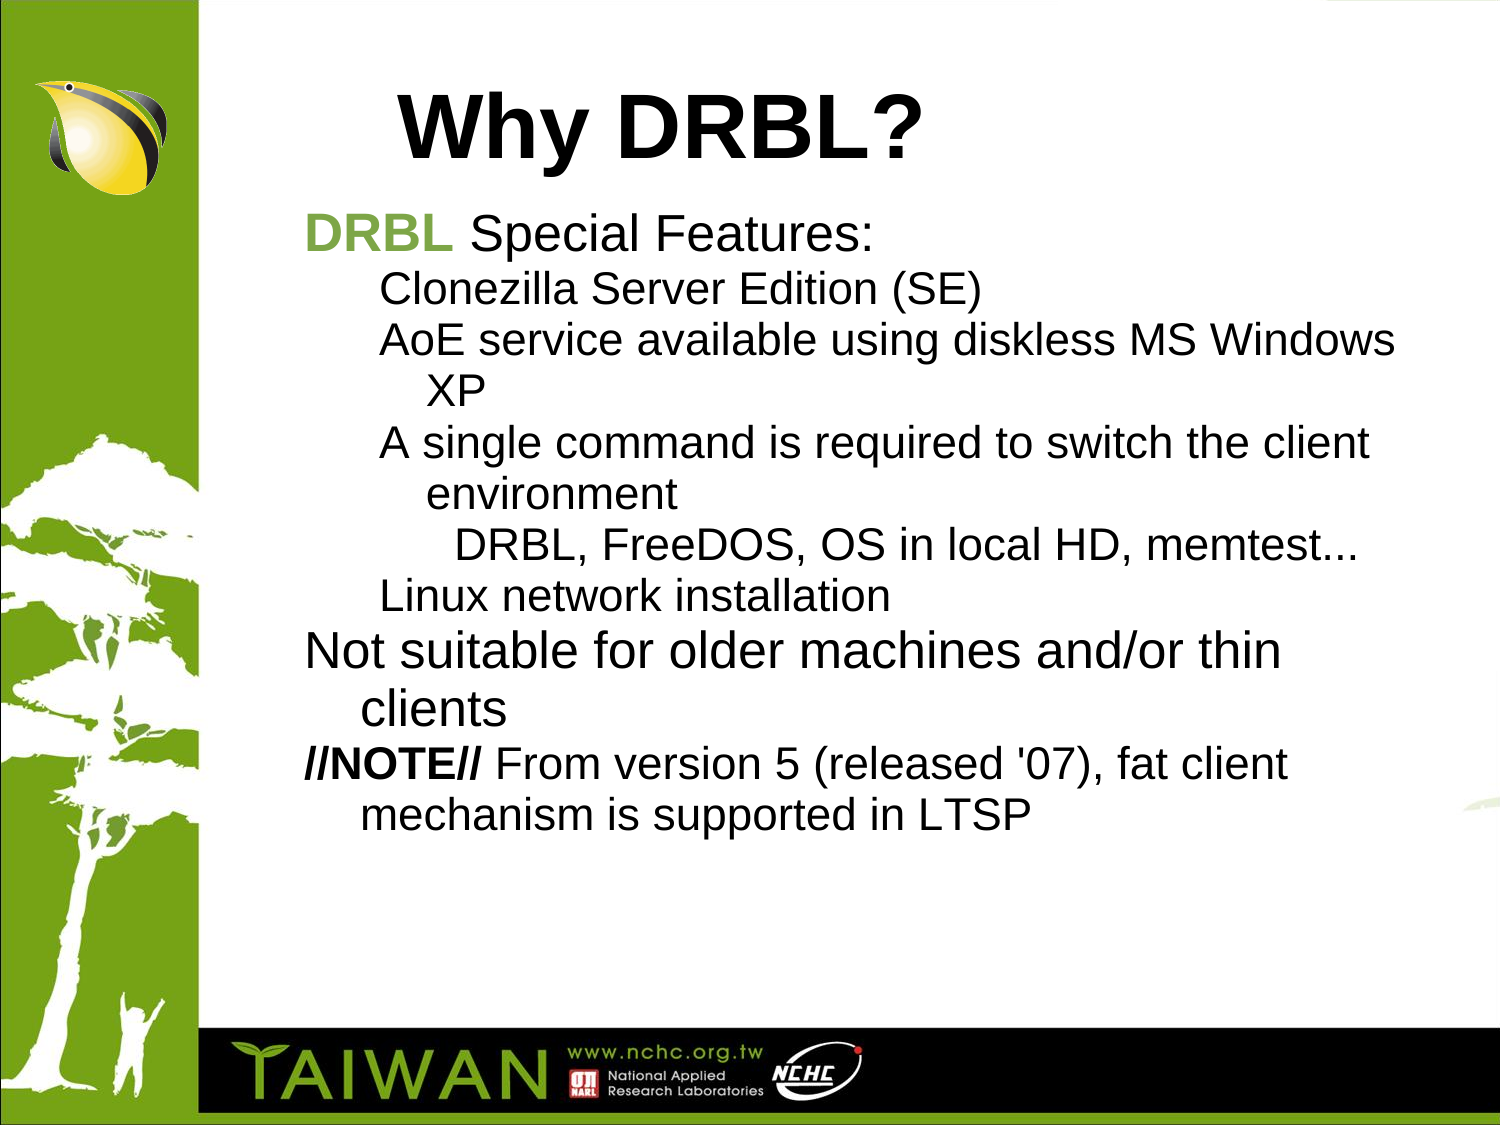

Why DRBL?
#
DRBL Special Features:
Clonezilla Server Edition (SE)
AoE service available using diskless MS Windows XP
A single command is required to switch the client environment
DRBL, FreeDOS, OS in local HD, memtest...
Linux network installation
Not suitable for older machines and/or thin clients
//NOTE// From version 5 (released '07), fat client mechanism is supported in LTSP